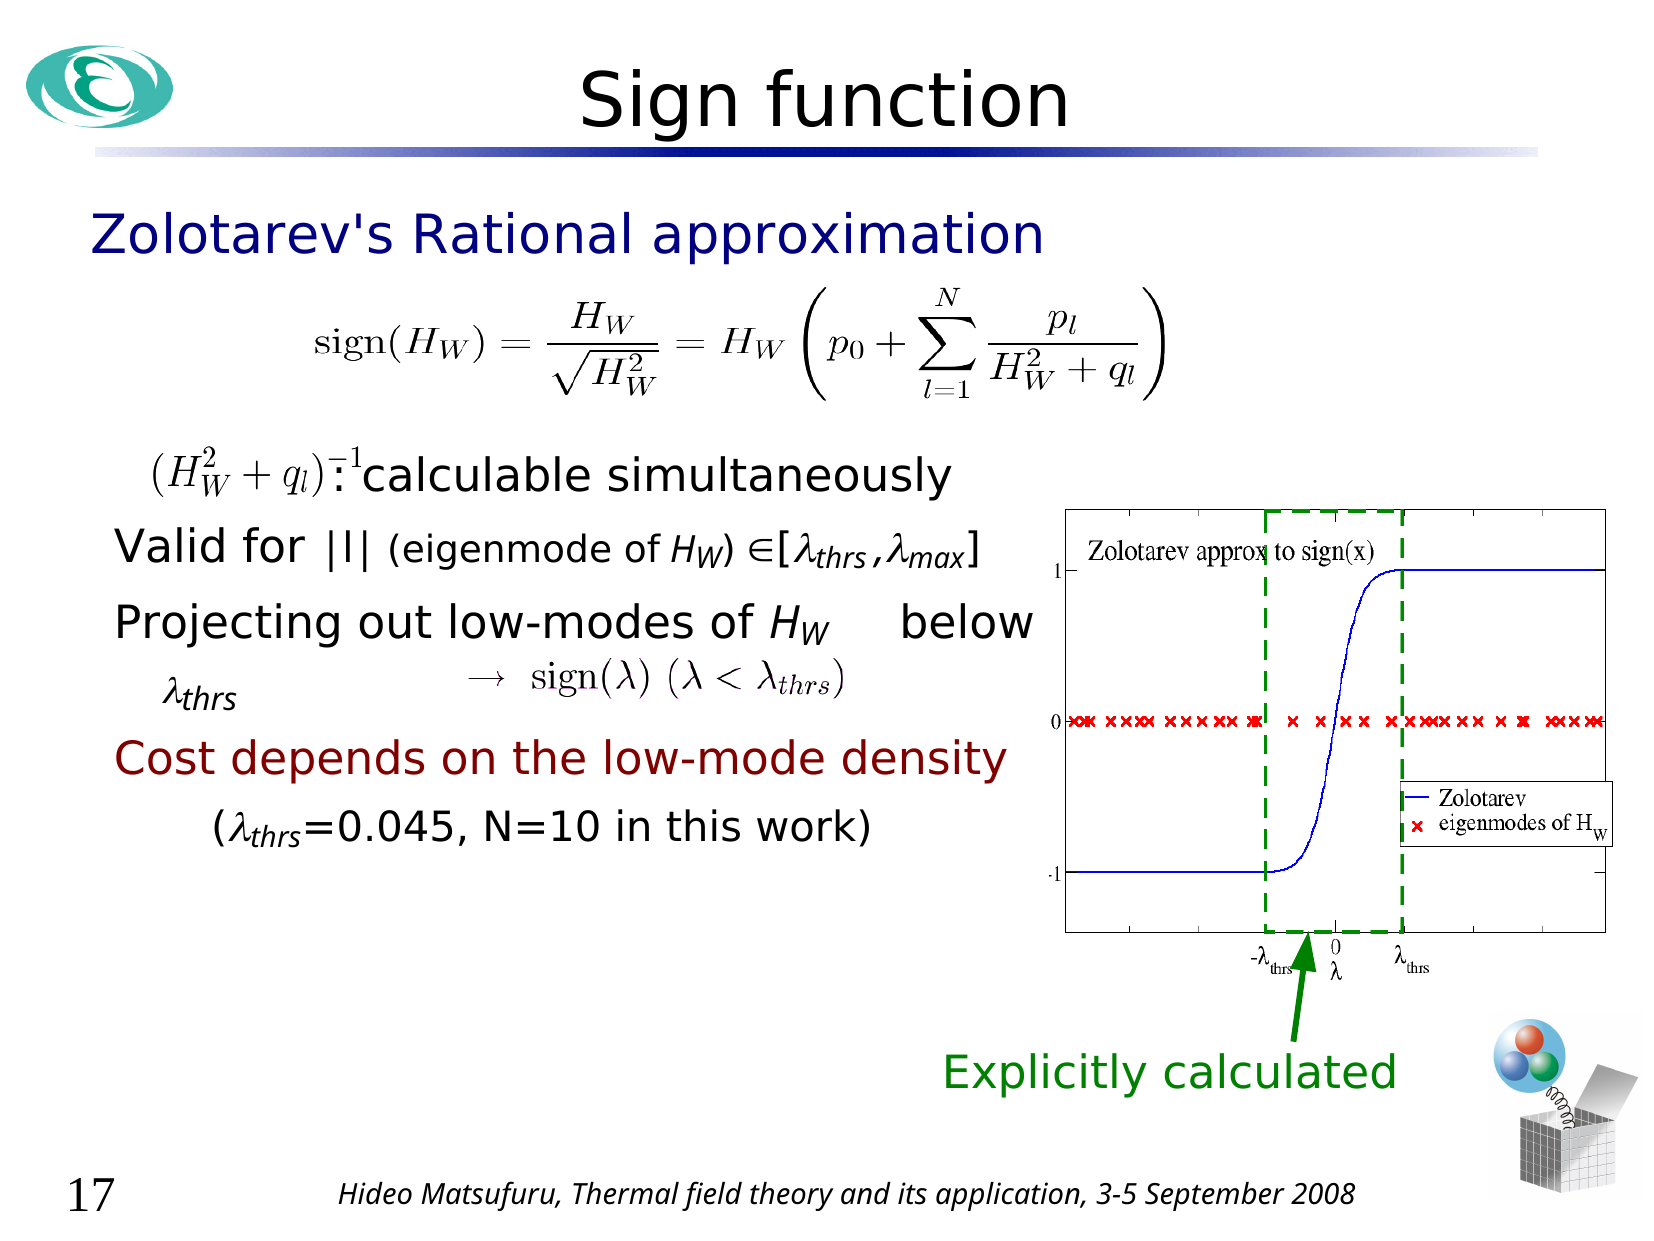

Sign function
Zolotarev's Rational approximation
# : calculable simultaneously
Valid for |l| (eigenmode of HW) [lthrs ,lmax]
Projecting out low-modes of HW below lthrs
Cost depends on the low-mode density
 (lthrs=0.045, N=10 in this work)
Explicitly calculated